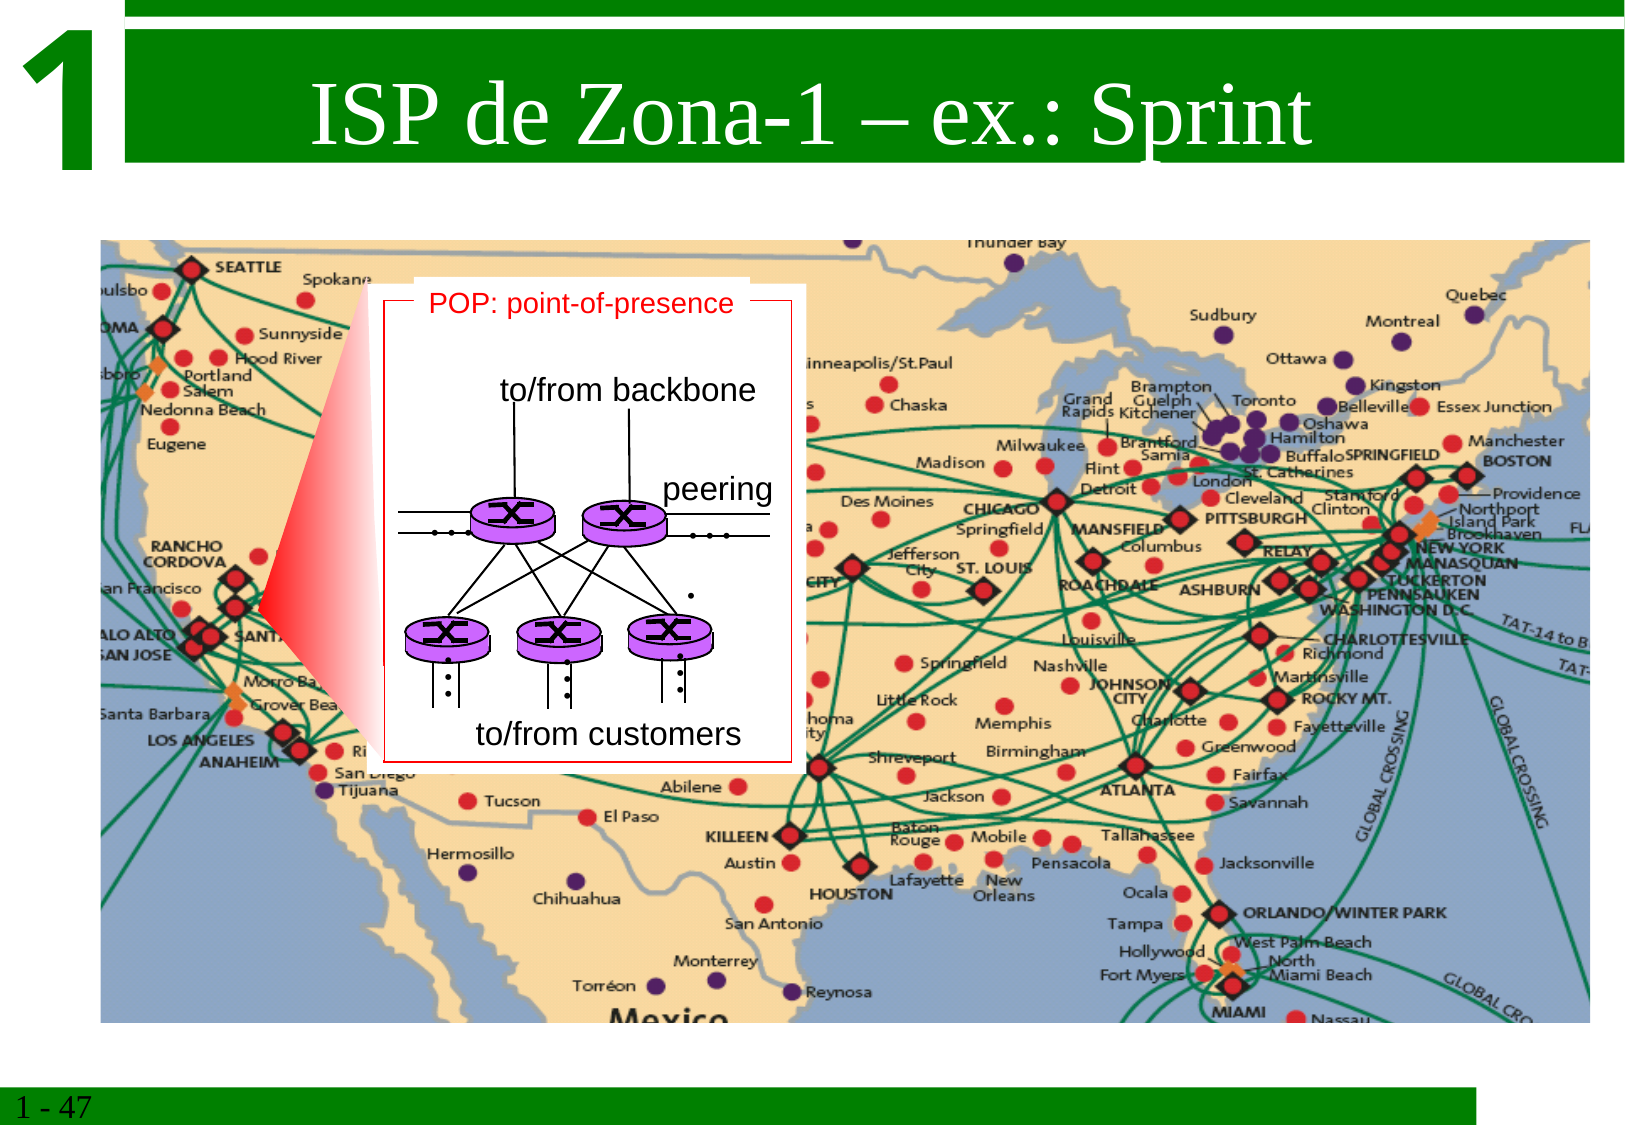

# ISP de Zona-1 – ex.: Sprint
POP: point-of-presence
 to/from backbone
peering
…
….
…
…
…
to/from customers
47